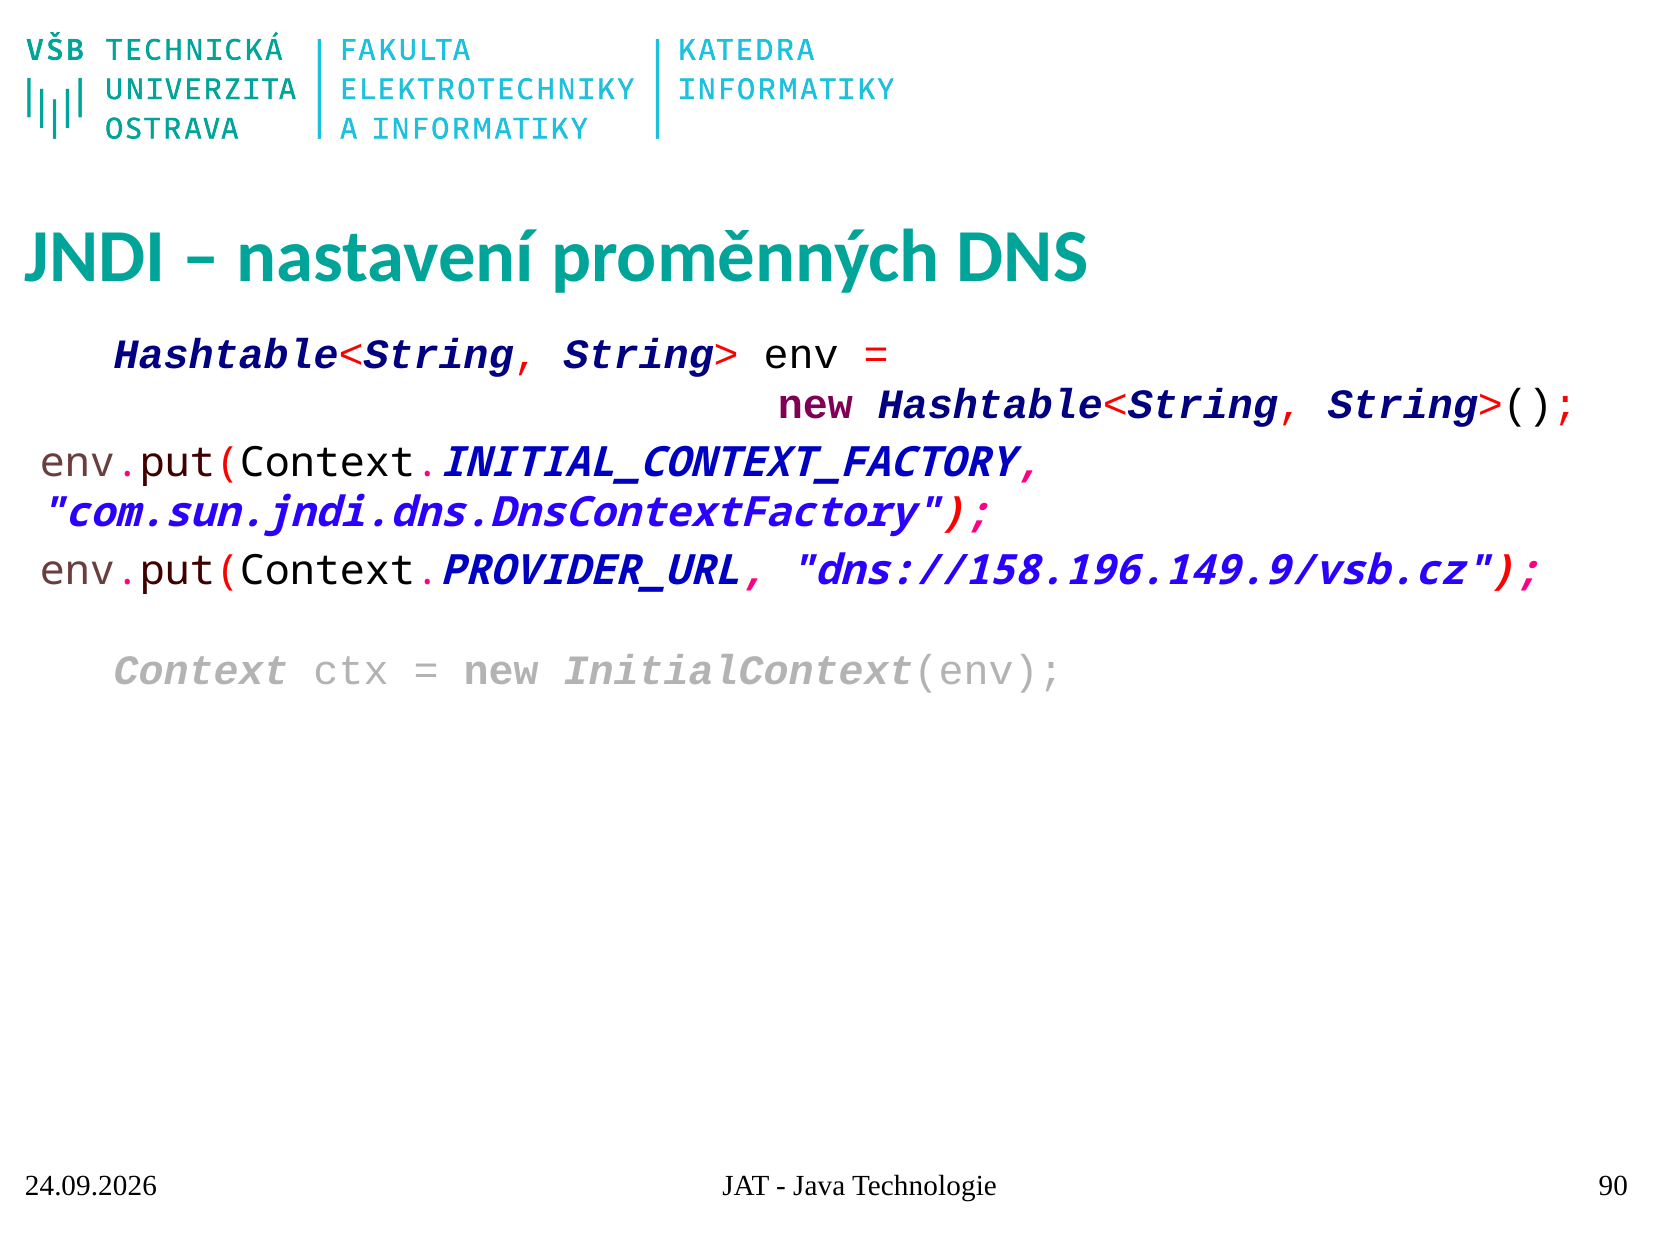

JNDI – nastavení proměnných DNS
# Hashtable<String, String> env =
										new Hashtable<String, String>();
env.put(Context.INITIAL_CONTEXT_FACTORY, 		"com.sun.jndi.dns.DnsContextFactory");
env.put(Context.PROVIDER_URL, "dns://158.196.149.9/vsb.cz");
	Context ctx = new InitialContext(env);
JAT - Java Technologie
90